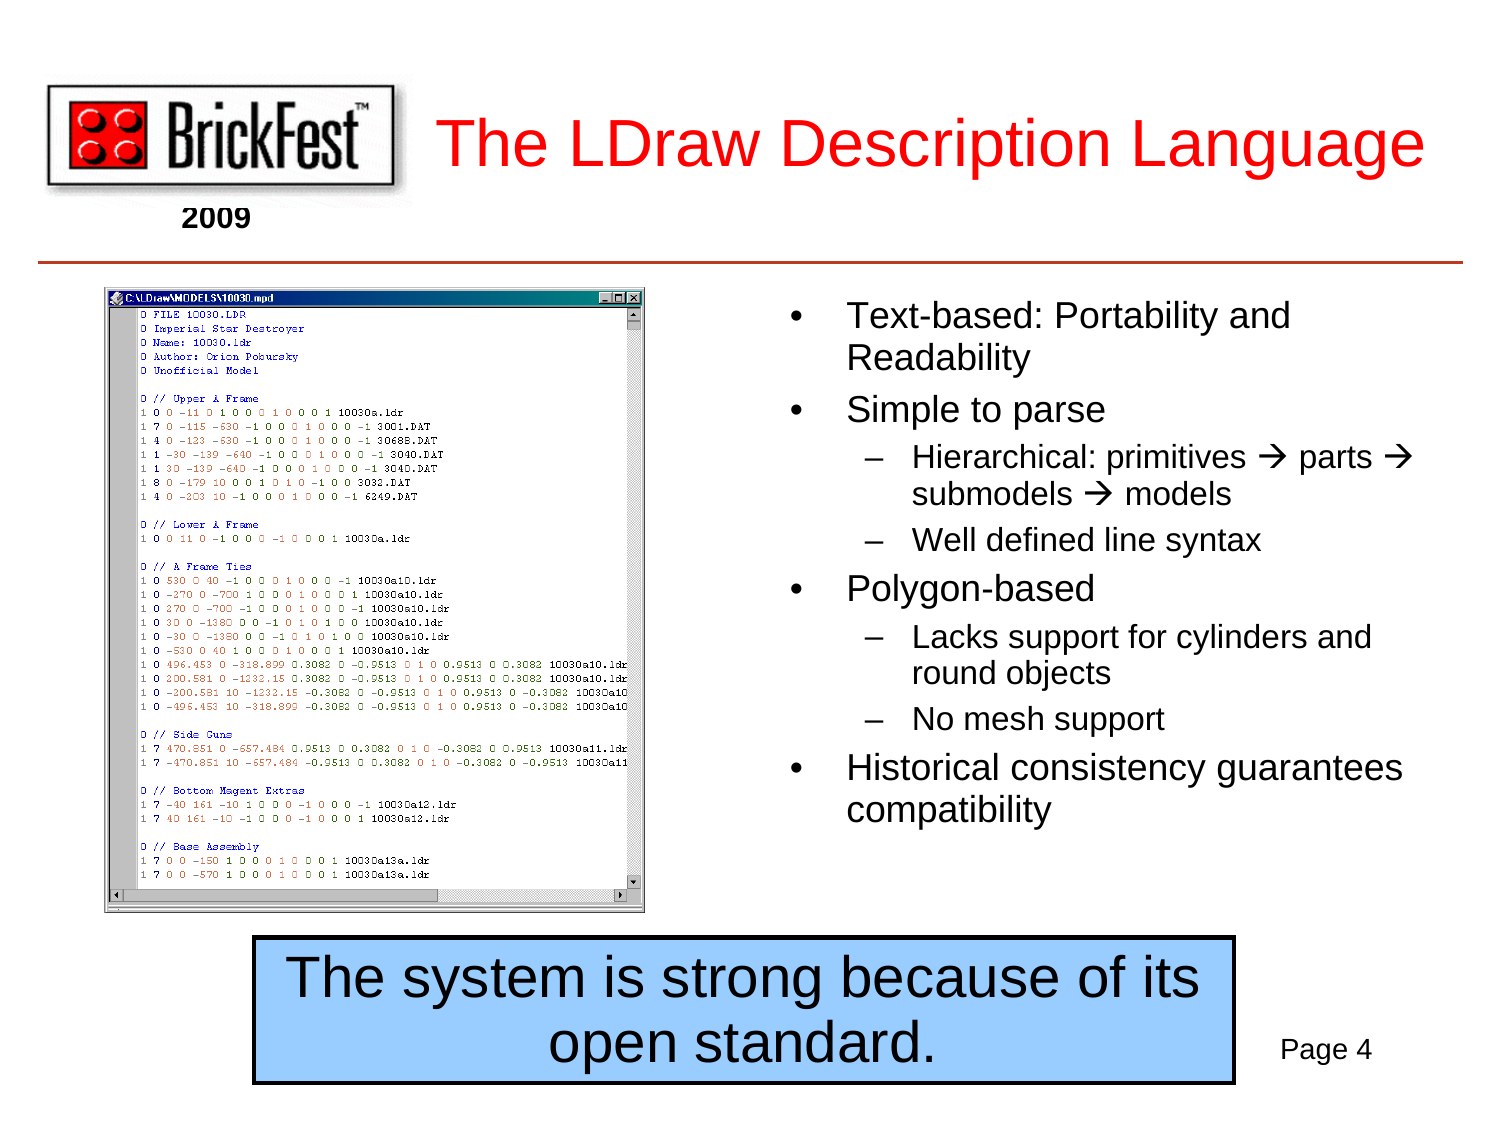

# The LDraw Description Language
Text-based: Portability and Readability
Simple to parse
Hierarchical: primitives  parts  submodels  models
Well defined line syntax
Polygon-based
Lacks support for cylinders and round objects
No mesh support
Historical consistency guarantees compatibility
The system is strong because of its open standard.
4